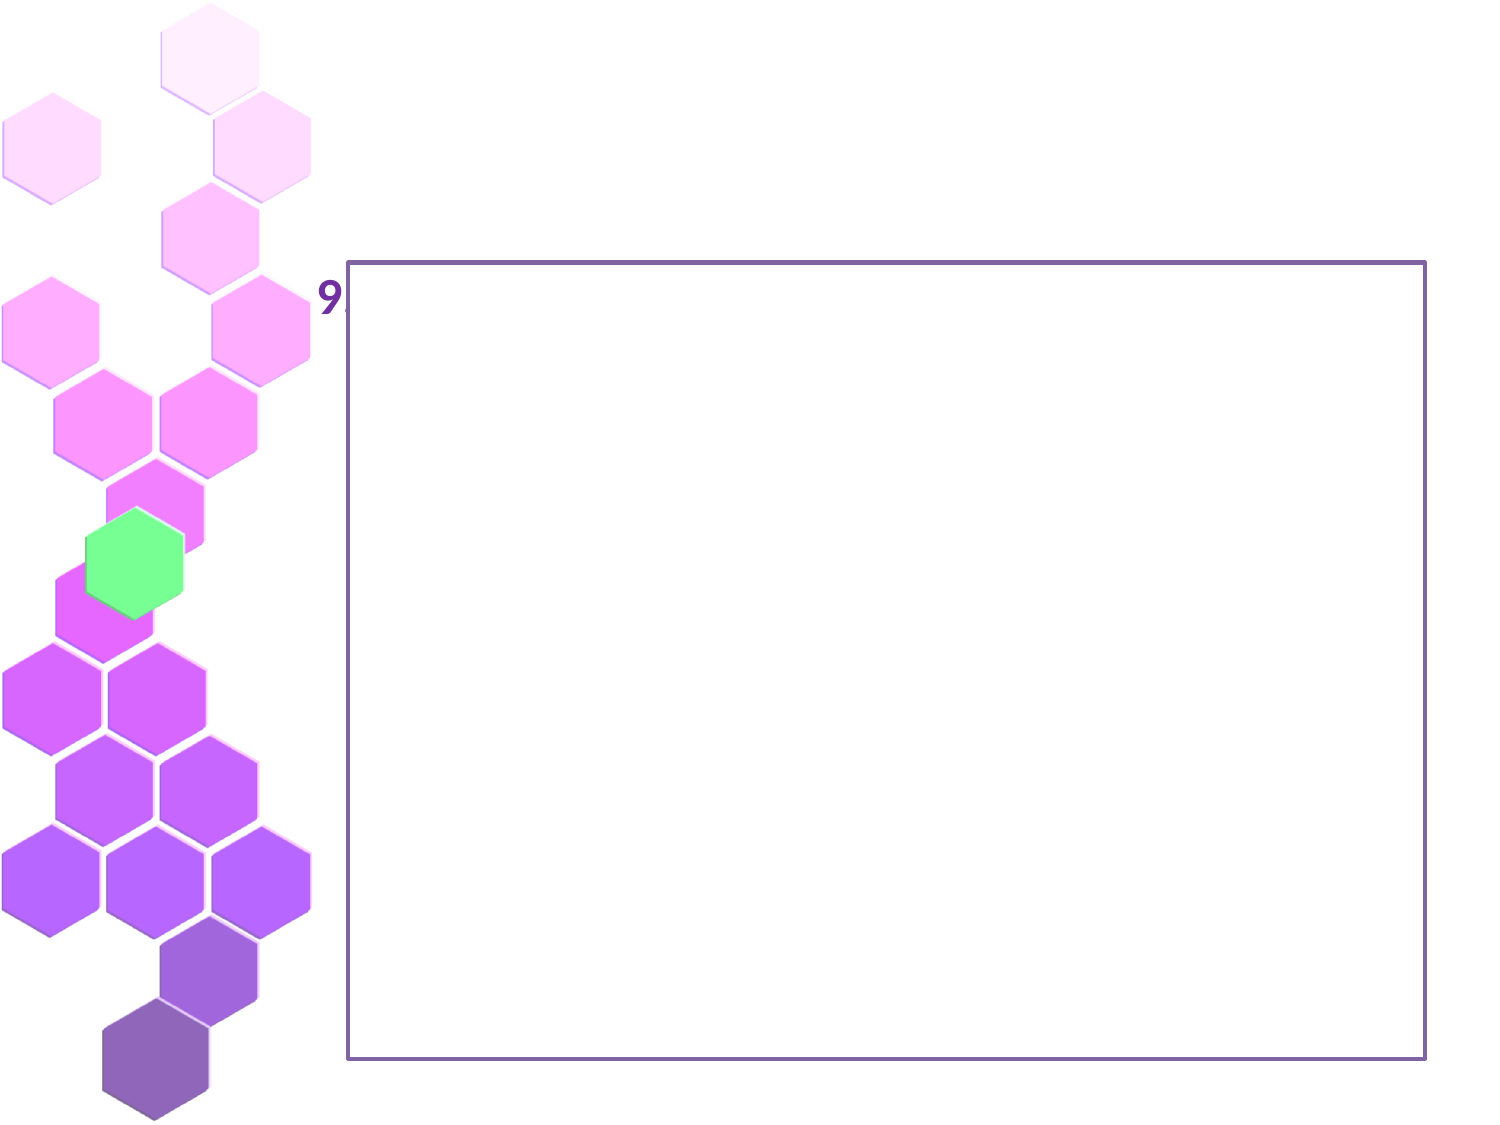

# 9. ¿Qué es imprescindible para que se pueda utilizar el protocolo SNMP?